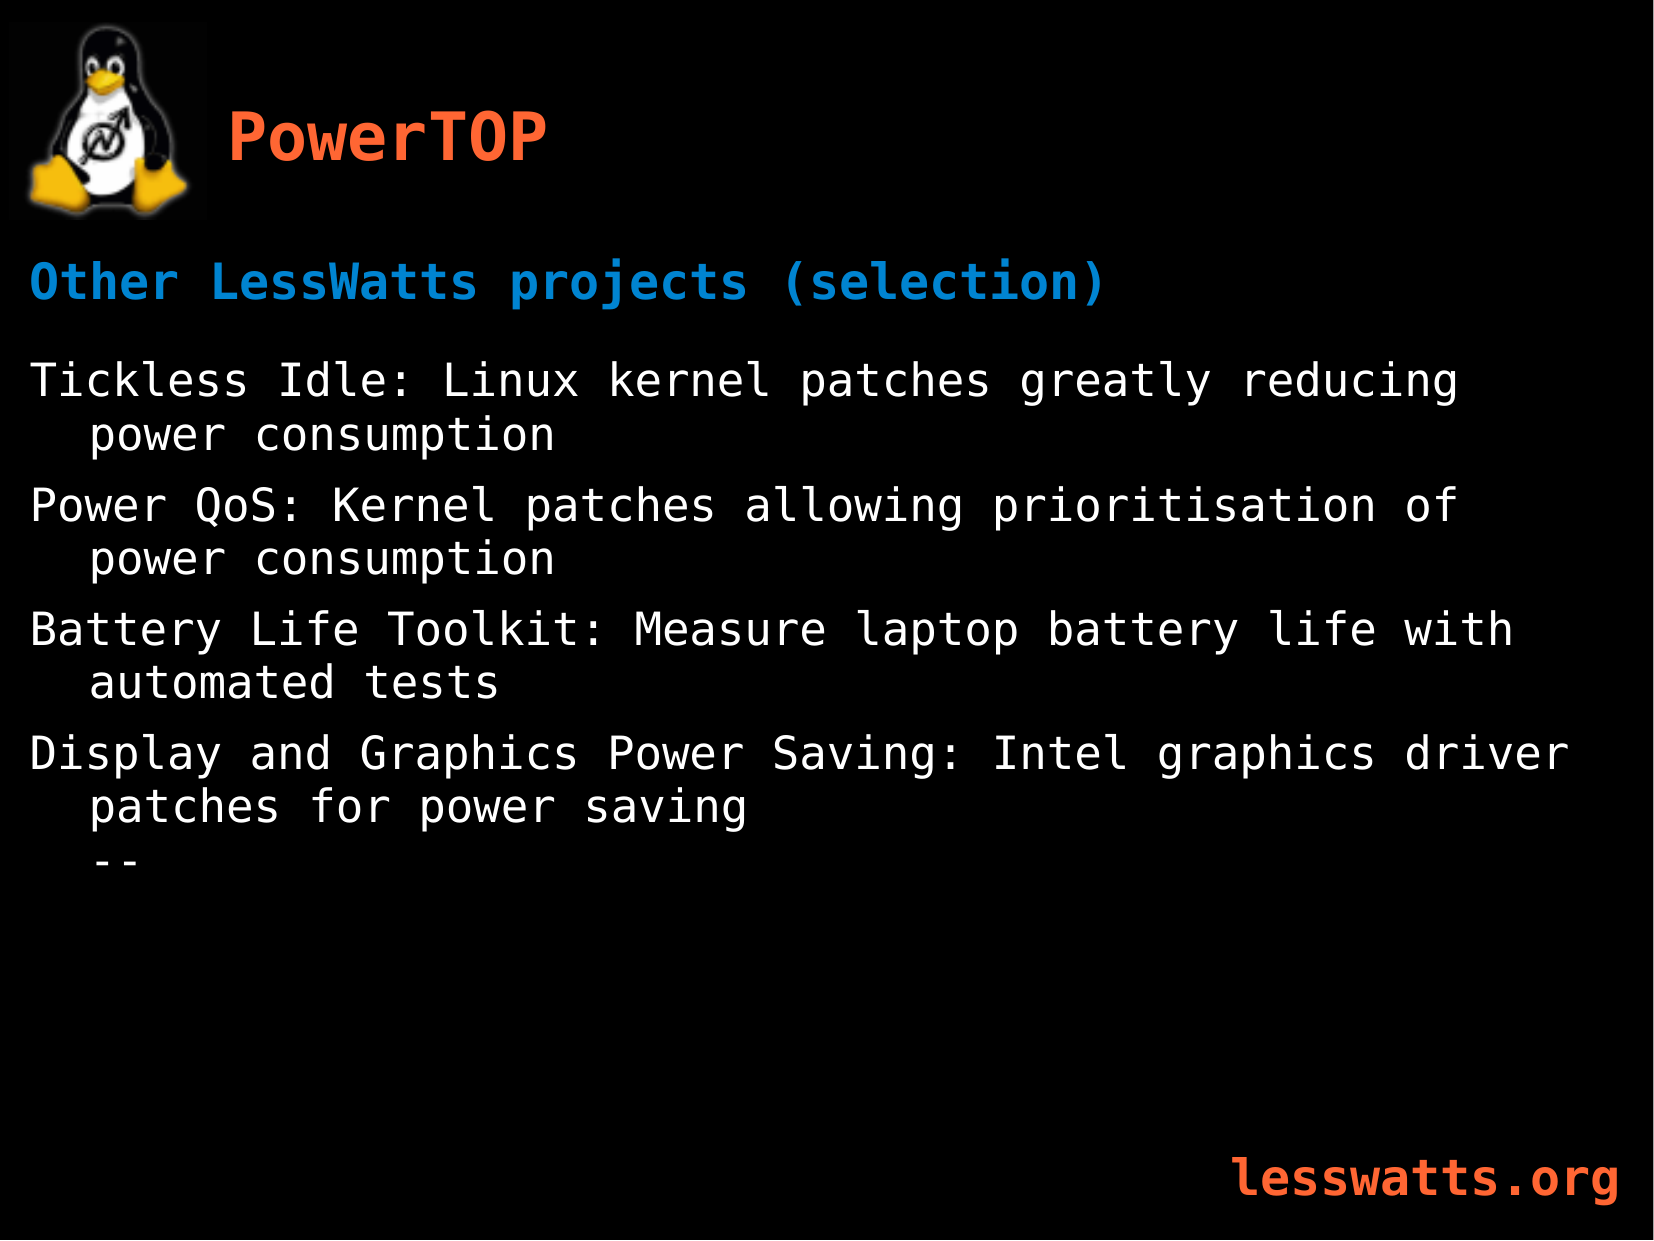

# Other LessWatts projects (selection)
Tickless Idle: Linux kernel patches greatly reducing power consumption
Power QoS: Kernel patches allowing prioritisation of power consumption
Battery Life Toolkit: Measure laptop battery life with automated tests
Display and Graphics Power Saving: Intel graphics driver patches for power saving
--